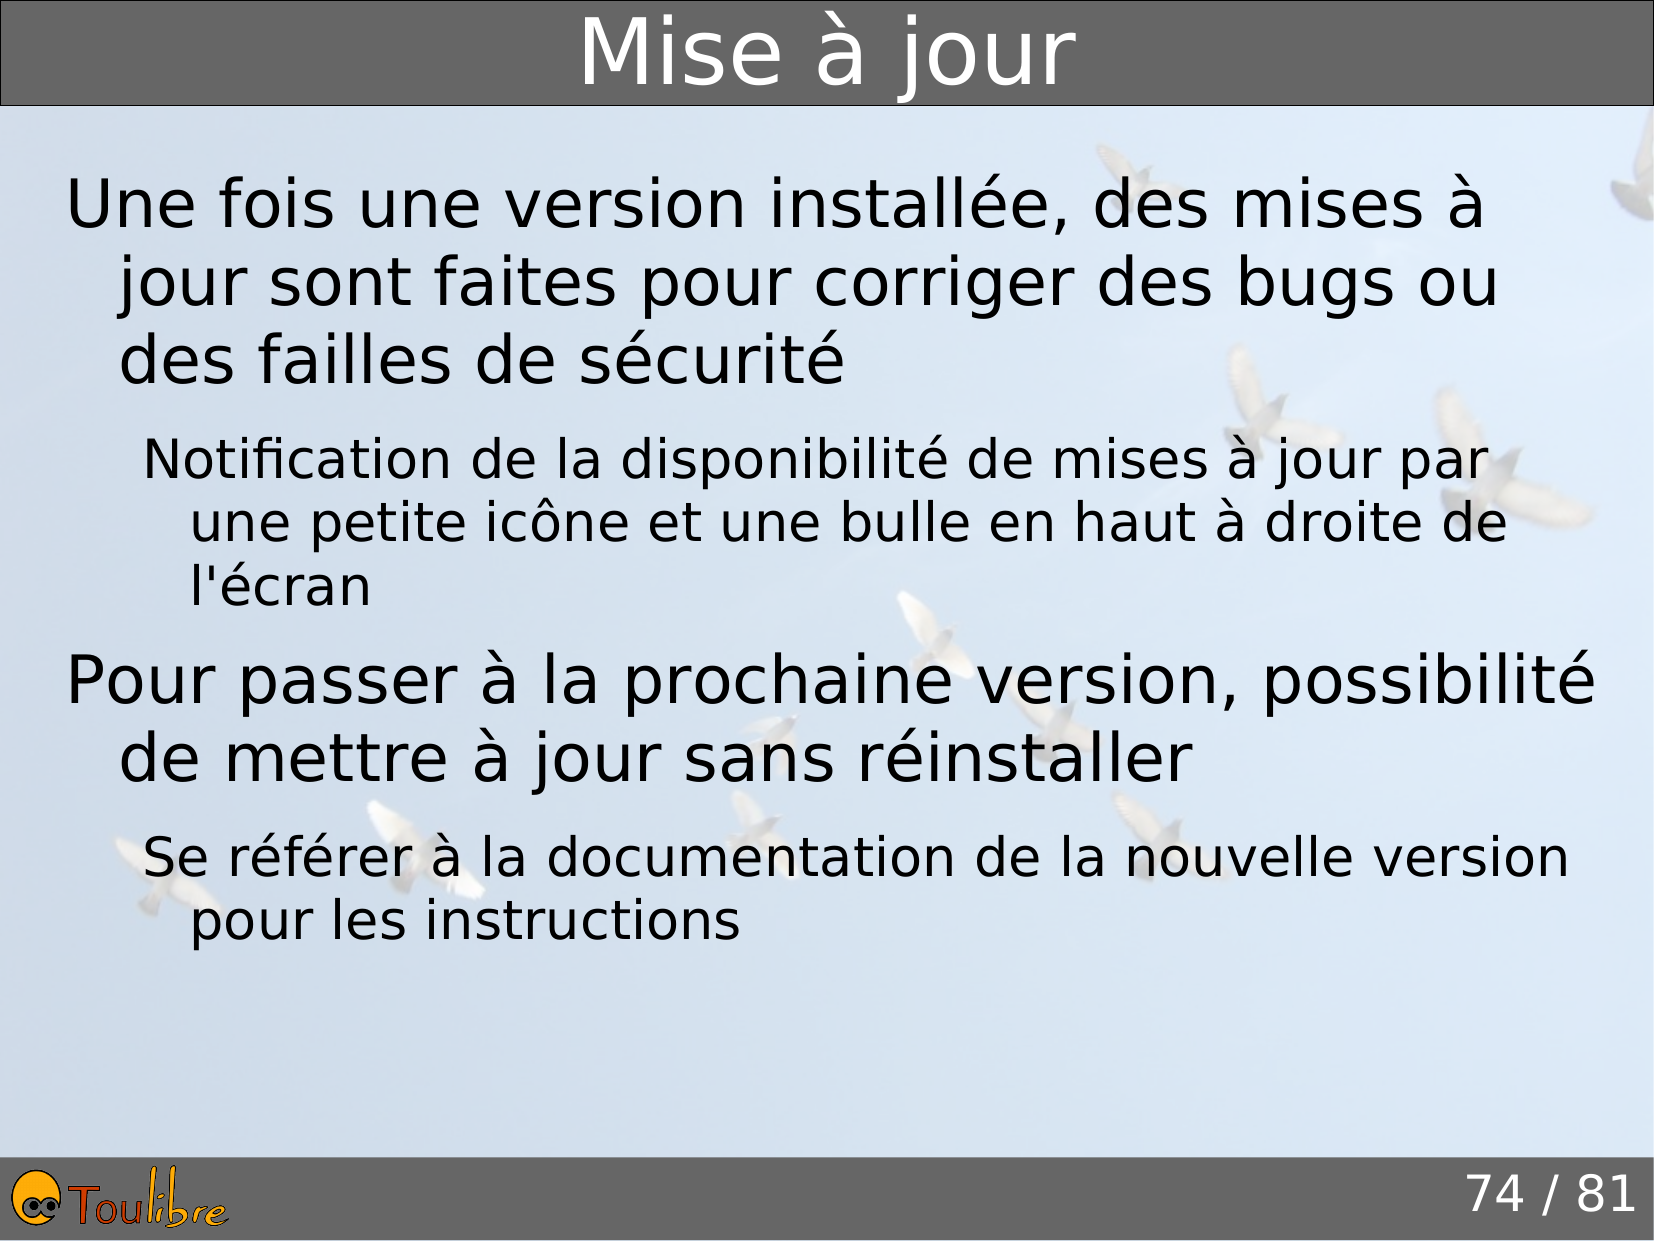

# Mise à jour
Une fois une version installée, des mises à jour sont faites pour corriger des bugs ou des failles de sécurité
Notification de la disponibilité de mises à jour par une petite icône et une bulle en haut à droite de l'écran
Pour passer à la prochaine version, possibilité de mettre à jour sans réinstaller
Se référer à la documentation de la nouvelle version pour les instructions